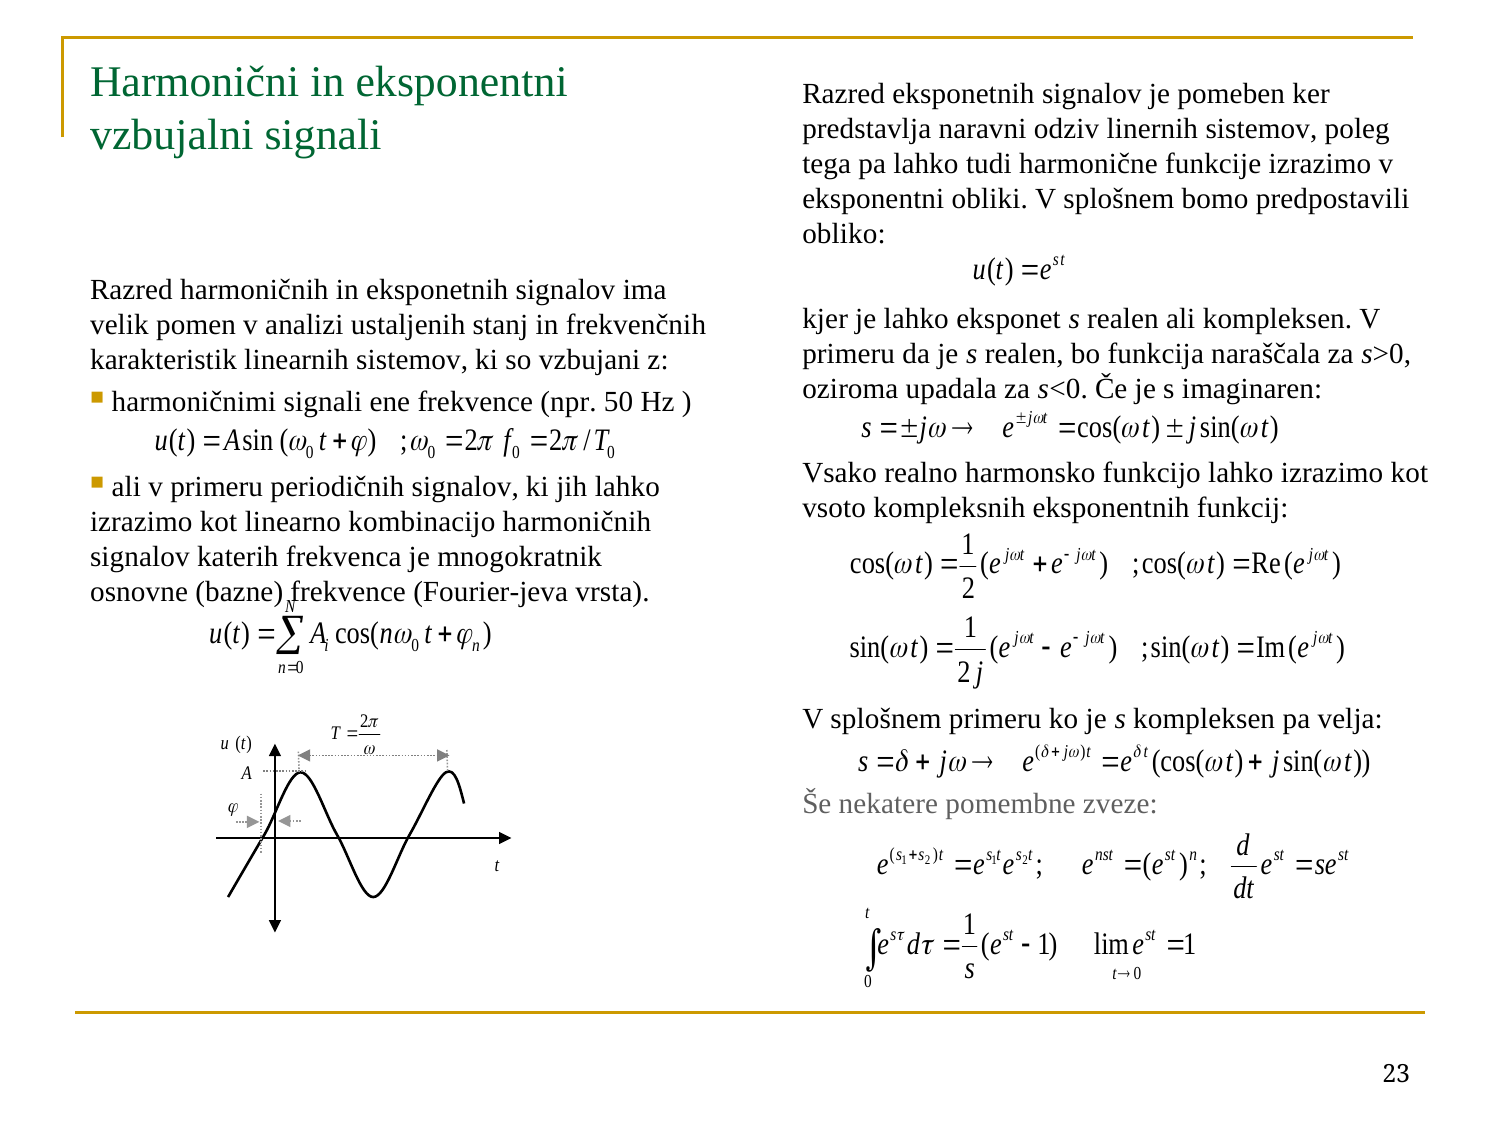

Harmonični in eksponentni
vzbujalni signali
Razred eksponetnih signalov je pomeben ker predstavlja naravni odziv linernih sistemov, poleg tega pa lahko tudi harmonične funkcije izrazimo v eksponentni obliki. V splošnem bomo predpostavili obliko:
kjer je lahko eksponet s realen ali kompleksen. V primeru da je s realen, bo funkcija naraščala za s>0, oziroma upadala za s<0. Če je s imaginaren:
Vsako realno harmonsko funkcijo lahko izrazimo kot vsoto kompleksnih eksponentnih funkcij:
V splošnem primeru ko je s kompleksen pa velja:
Še nekatere pomembne zveze:
# Razred harmoničnih in eksponetnih signalov ima velik pomen v analizi ustaljenih stanj in frekvenčnih karakteristik linearnih sistemov, ki so vzbujani z:
 harmoničnimi signali ene frekvence (npr. 50 Hz )
 ali v primeru periodičnih signalov, ki jih lahko 	izrazimo kot linearno kombinacijo harmoničnih 	signalov katerih frekvenca je mnogokratnik 	osnovne (bazne) frekvence (Fourier-jeva vrsta).